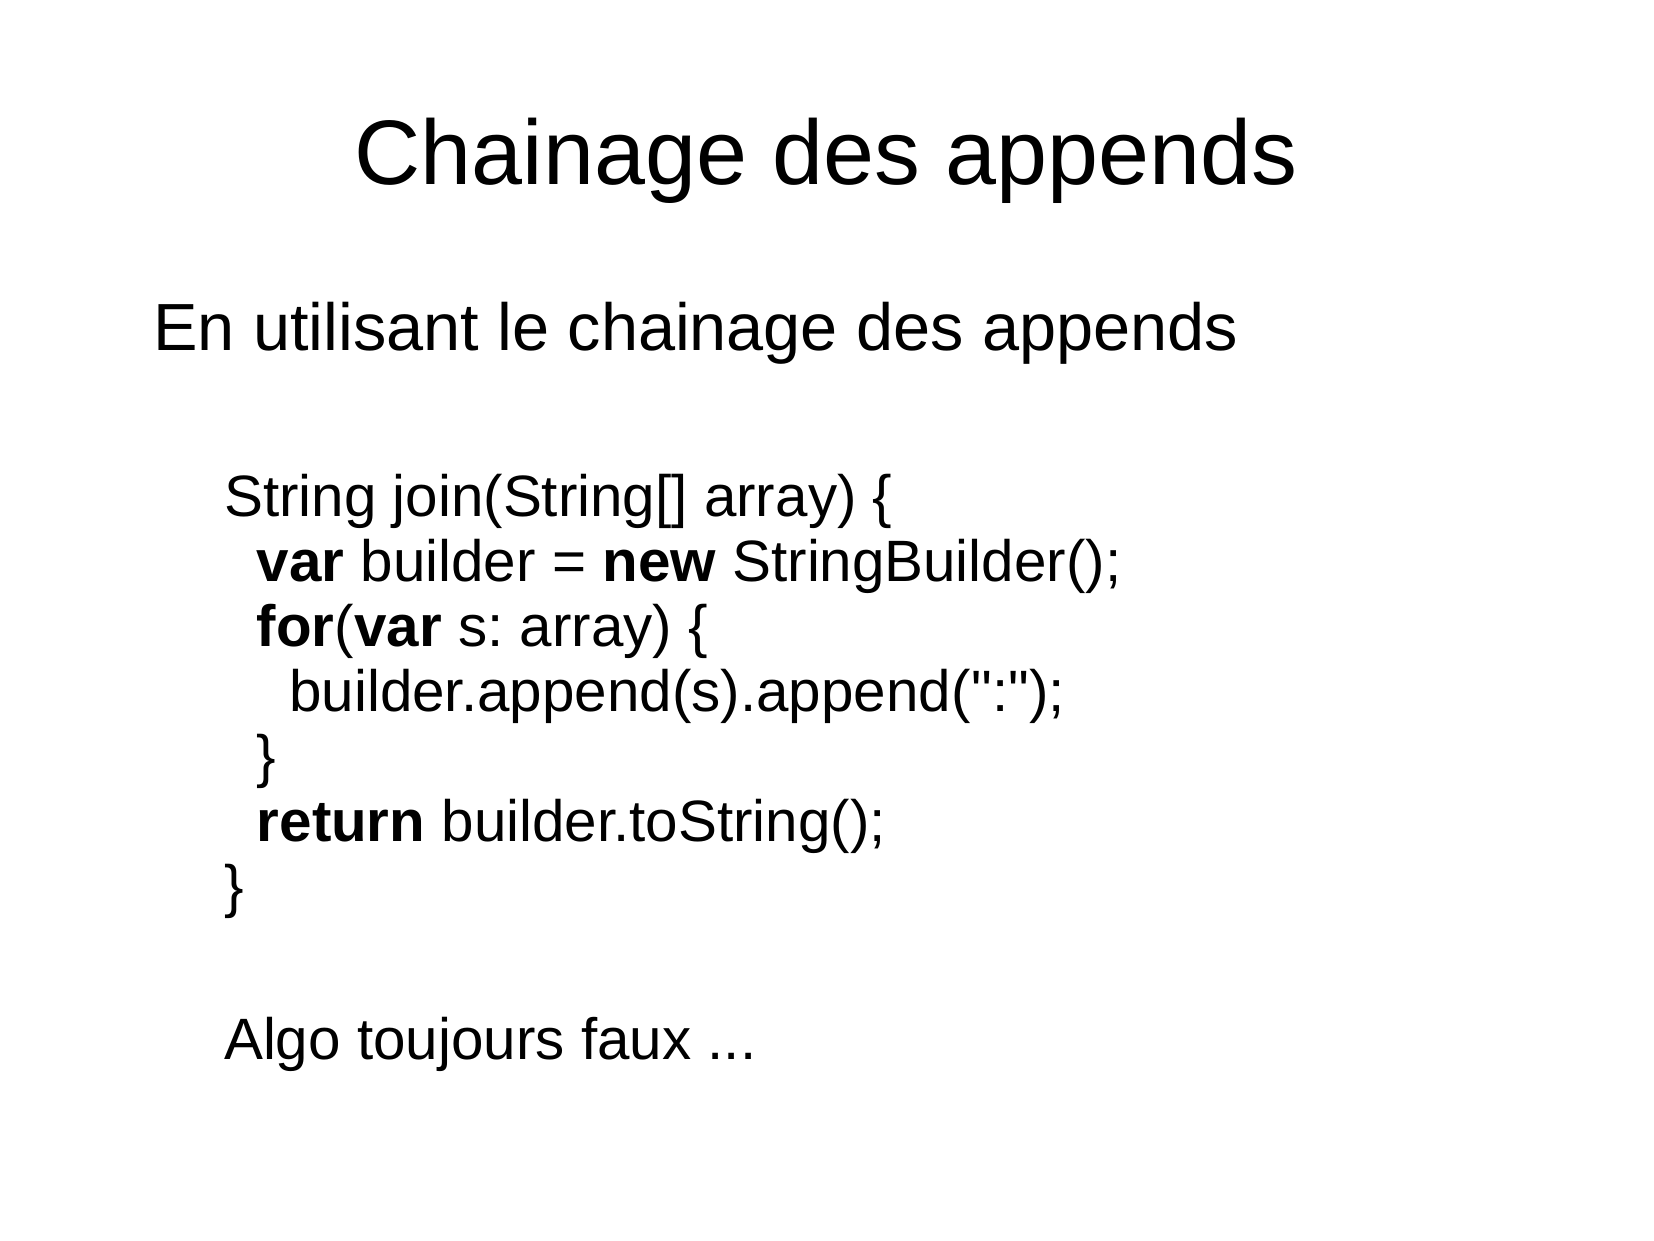

# Chainage des appends
En utilisant le chainage des appends
String join(String[] array) {
 var builder = new StringBuilder();
 for(var s: array) {
 builder.append(s).append(":");
 }
 return builder.toString();
}
Algo toujours faux ...